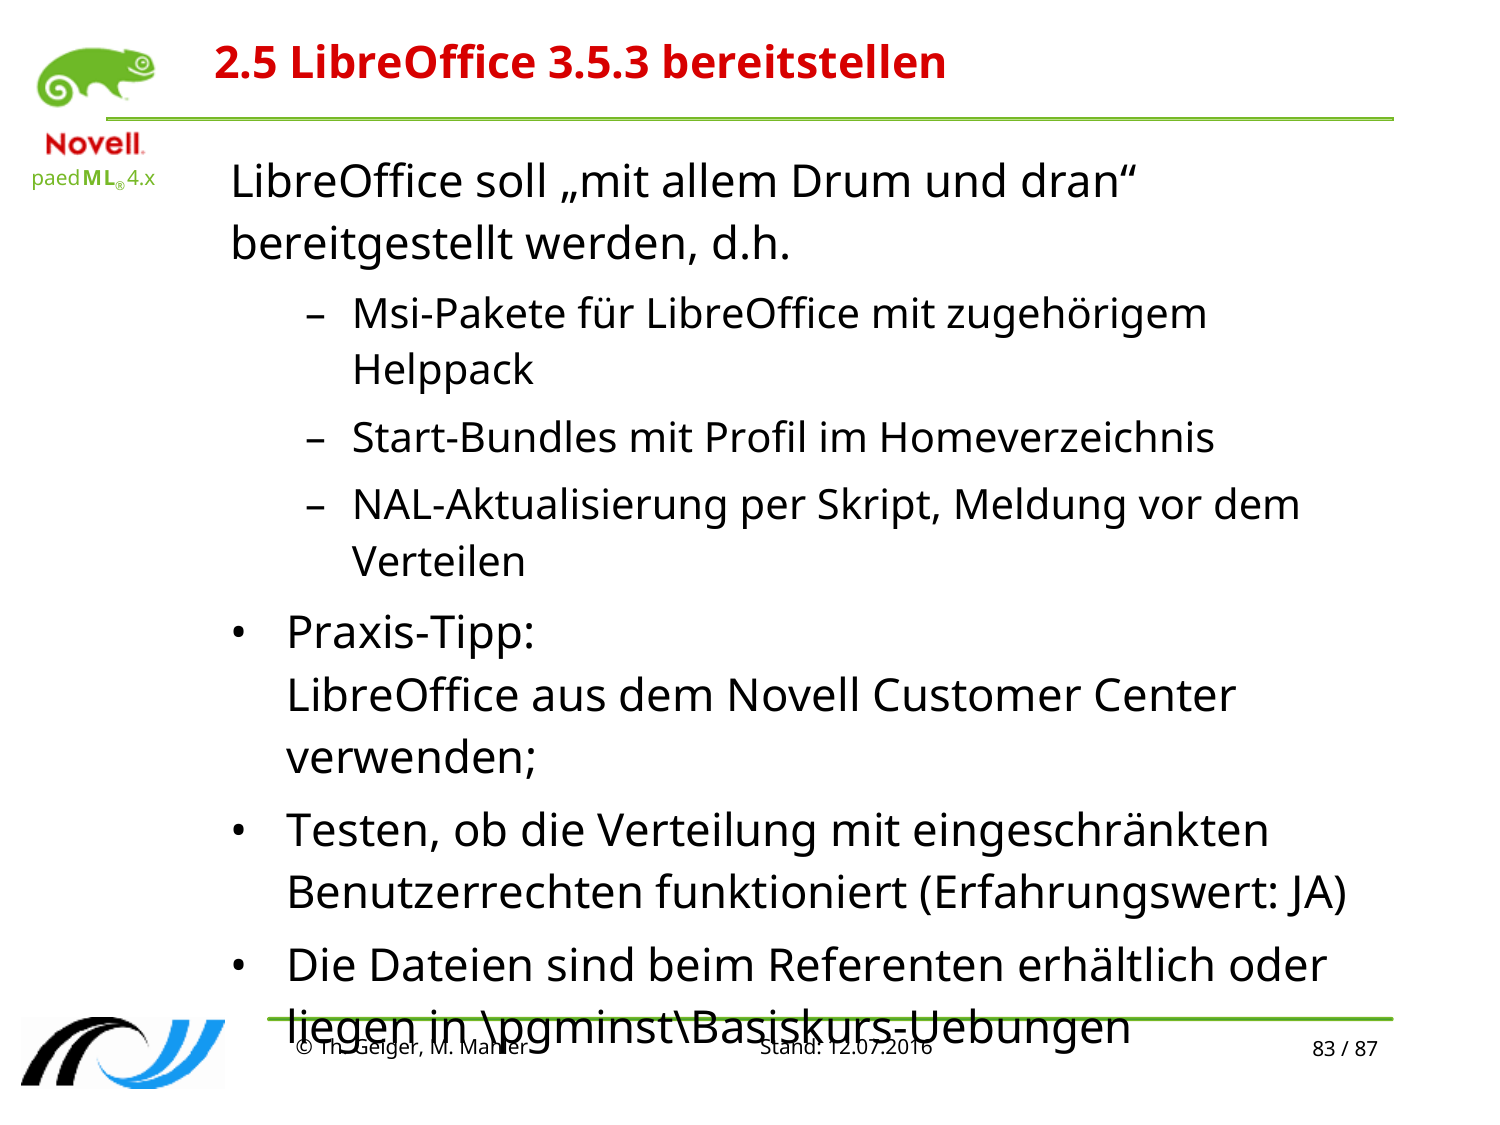

# 2.5 LibreOffice 3.5.3 bereitstellen
LibreOffice soll „mit allem Drum und dran“ bereitgestellt werden, d.h.
Msi-Pakete für LibreOffice mit zugehörigem Helppack
Start-Bundles mit Profil im Homeverzeichnis
NAL-Aktualisierung per Skript, Meldung vor dem Verteilen
Praxis-Tipp:
LibreOffice aus dem Novell Customer Center verwenden;
Testen, ob die Verteilung mit eingeschränkten Benutzerrechten funktioniert (Erfahrungswert: JA)
Die Dateien sind beim Referenten erhältlich oder liegen in \pgminst\Basiskurs-Uebungen
© Th. Geiger, M. Mahler
12.07.2016
83